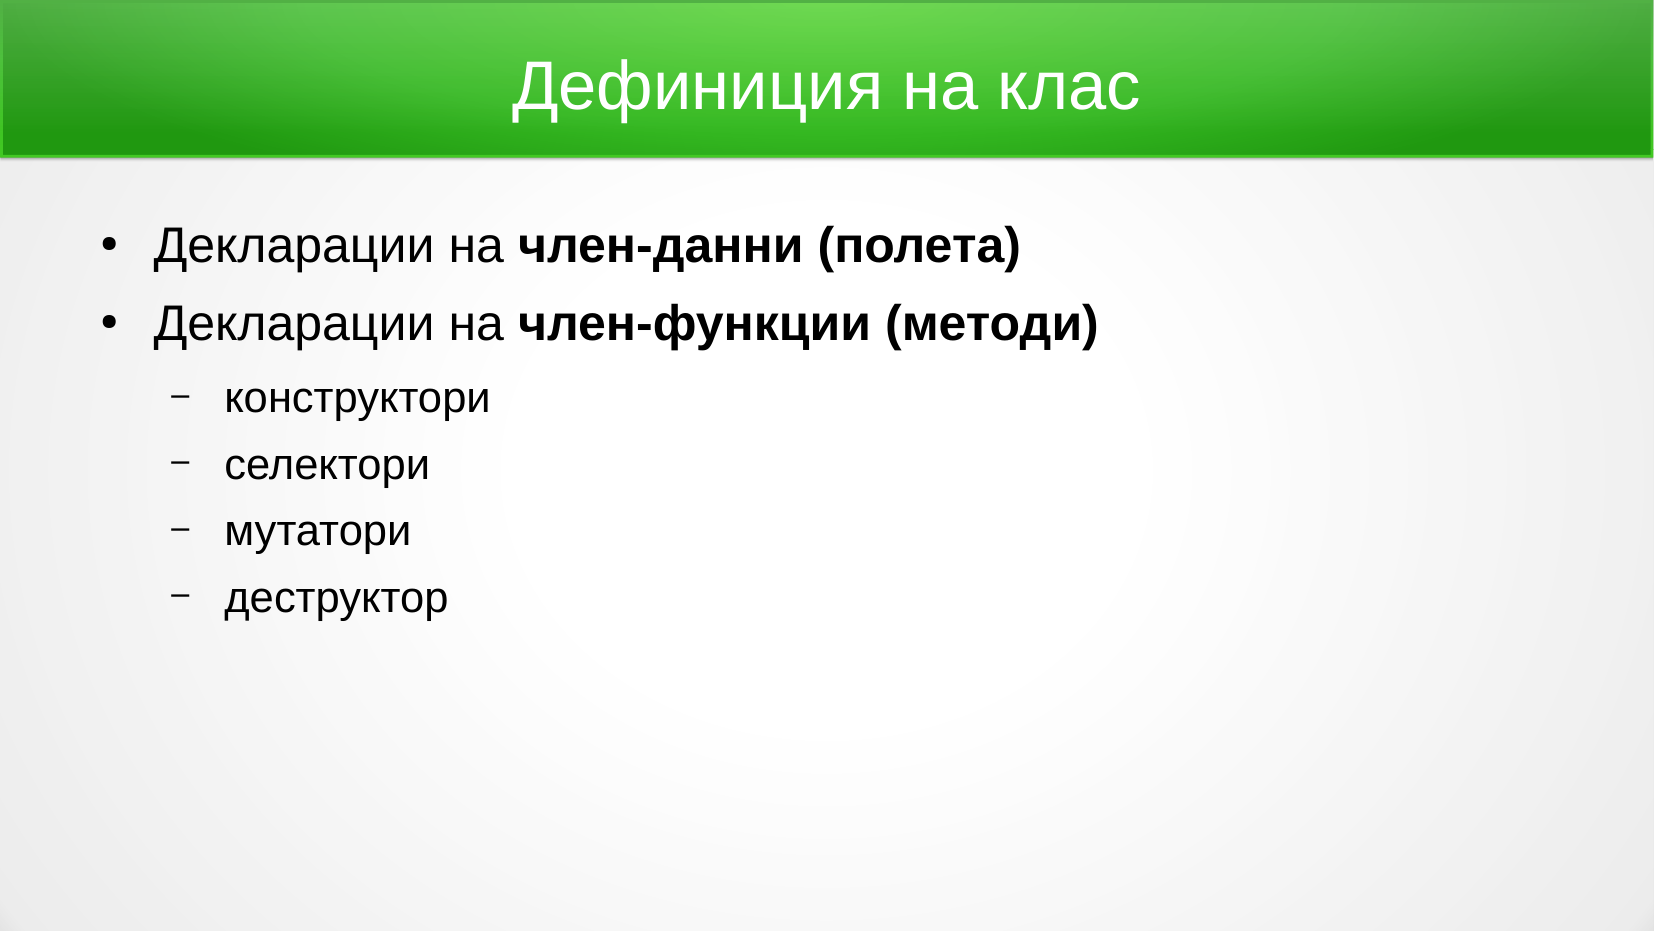

# Дефиниция на клас
Декларации на член-данни (полета)
Декларации на член-функции (методи)
конструктори
селектори
мутатори
деструктор